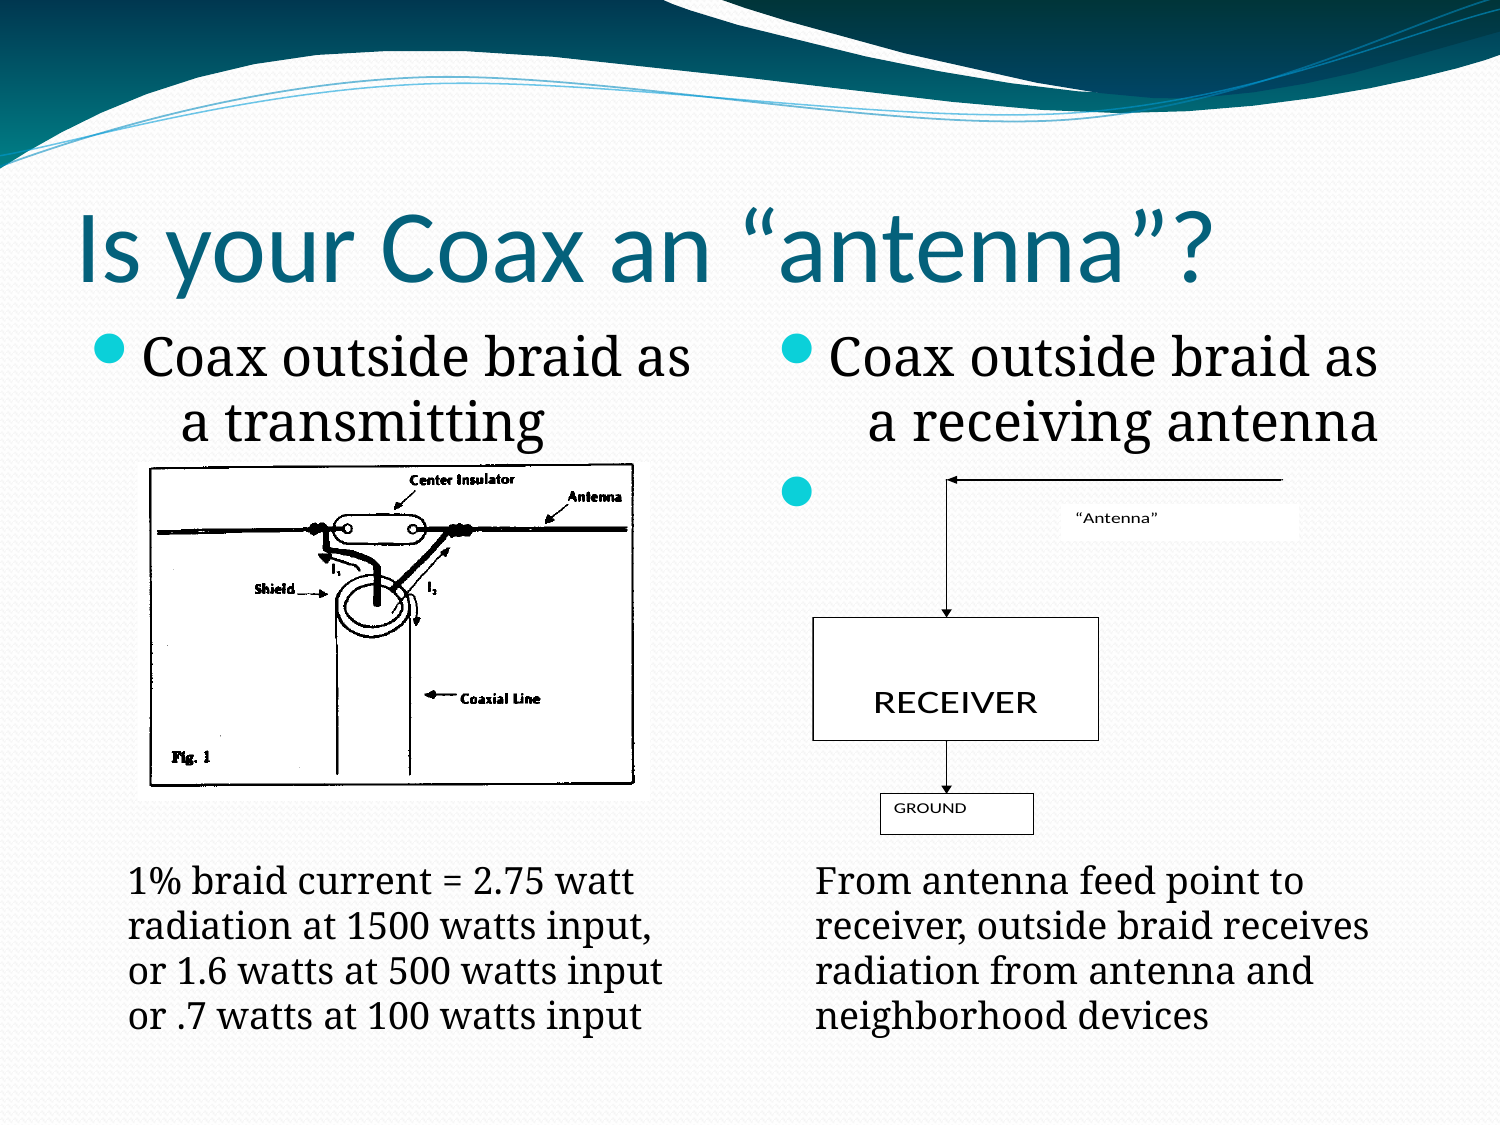

# Is your Coax an “antenna”?
Coax outside braid as a transmitting antenna
Coax outside braid as a receiving antenna
1% braid current = 2.75 watt radiation at 1500 watts input, or 1.6 watts at 500 watts input or .7 watts at 100 watts input
From antenna feed point to receiver, outside braid receives radiation from antenna and neighborhood devices